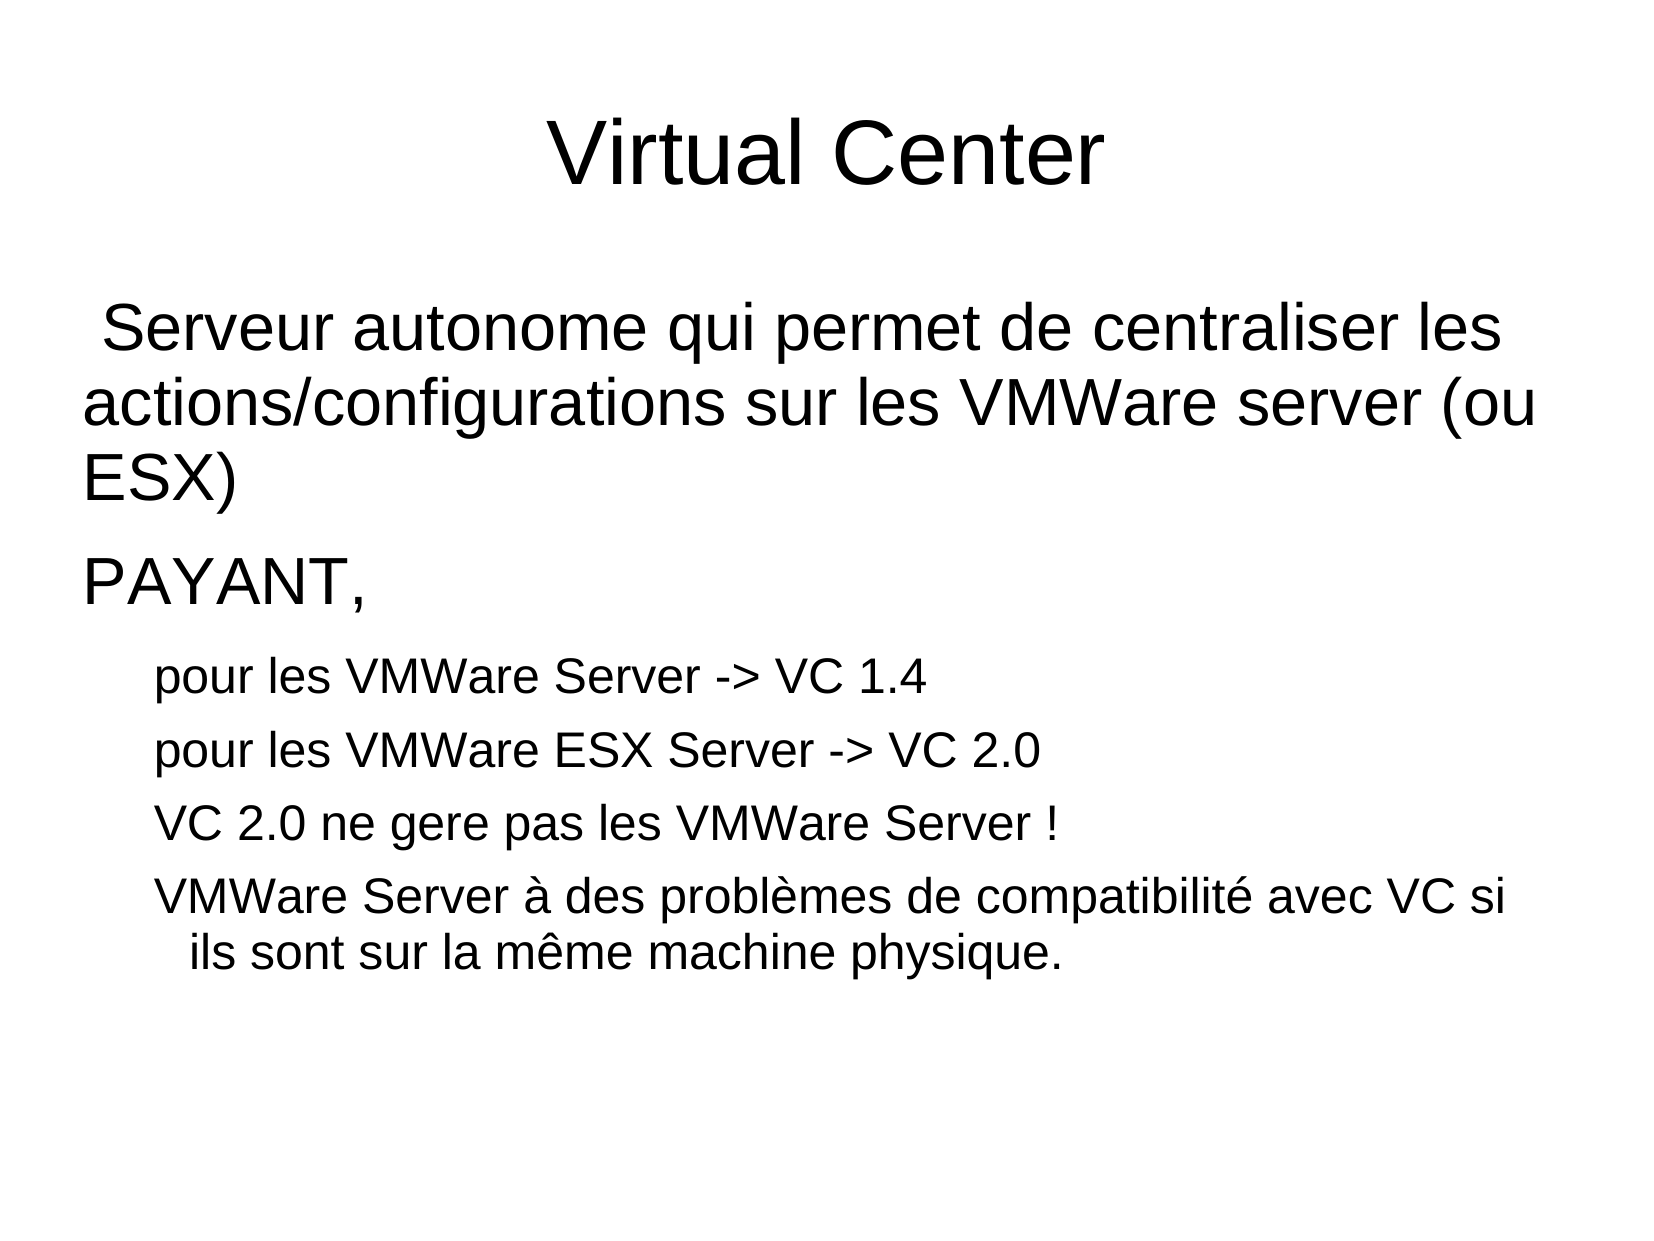

# Virtual Center
 Serveur autonome qui permet de centraliser les actions/configurations sur les VMWare server (ou ESX)
PAYANT,
pour les VMWare Server -> VC 1.4
pour les VMWare ESX Server -> VC 2.0
VC 2.0 ne gere pas les VMWare Server !
VMWare Server à des problèmes de compatibilité avec VC si ils sont sur la même machine physique.